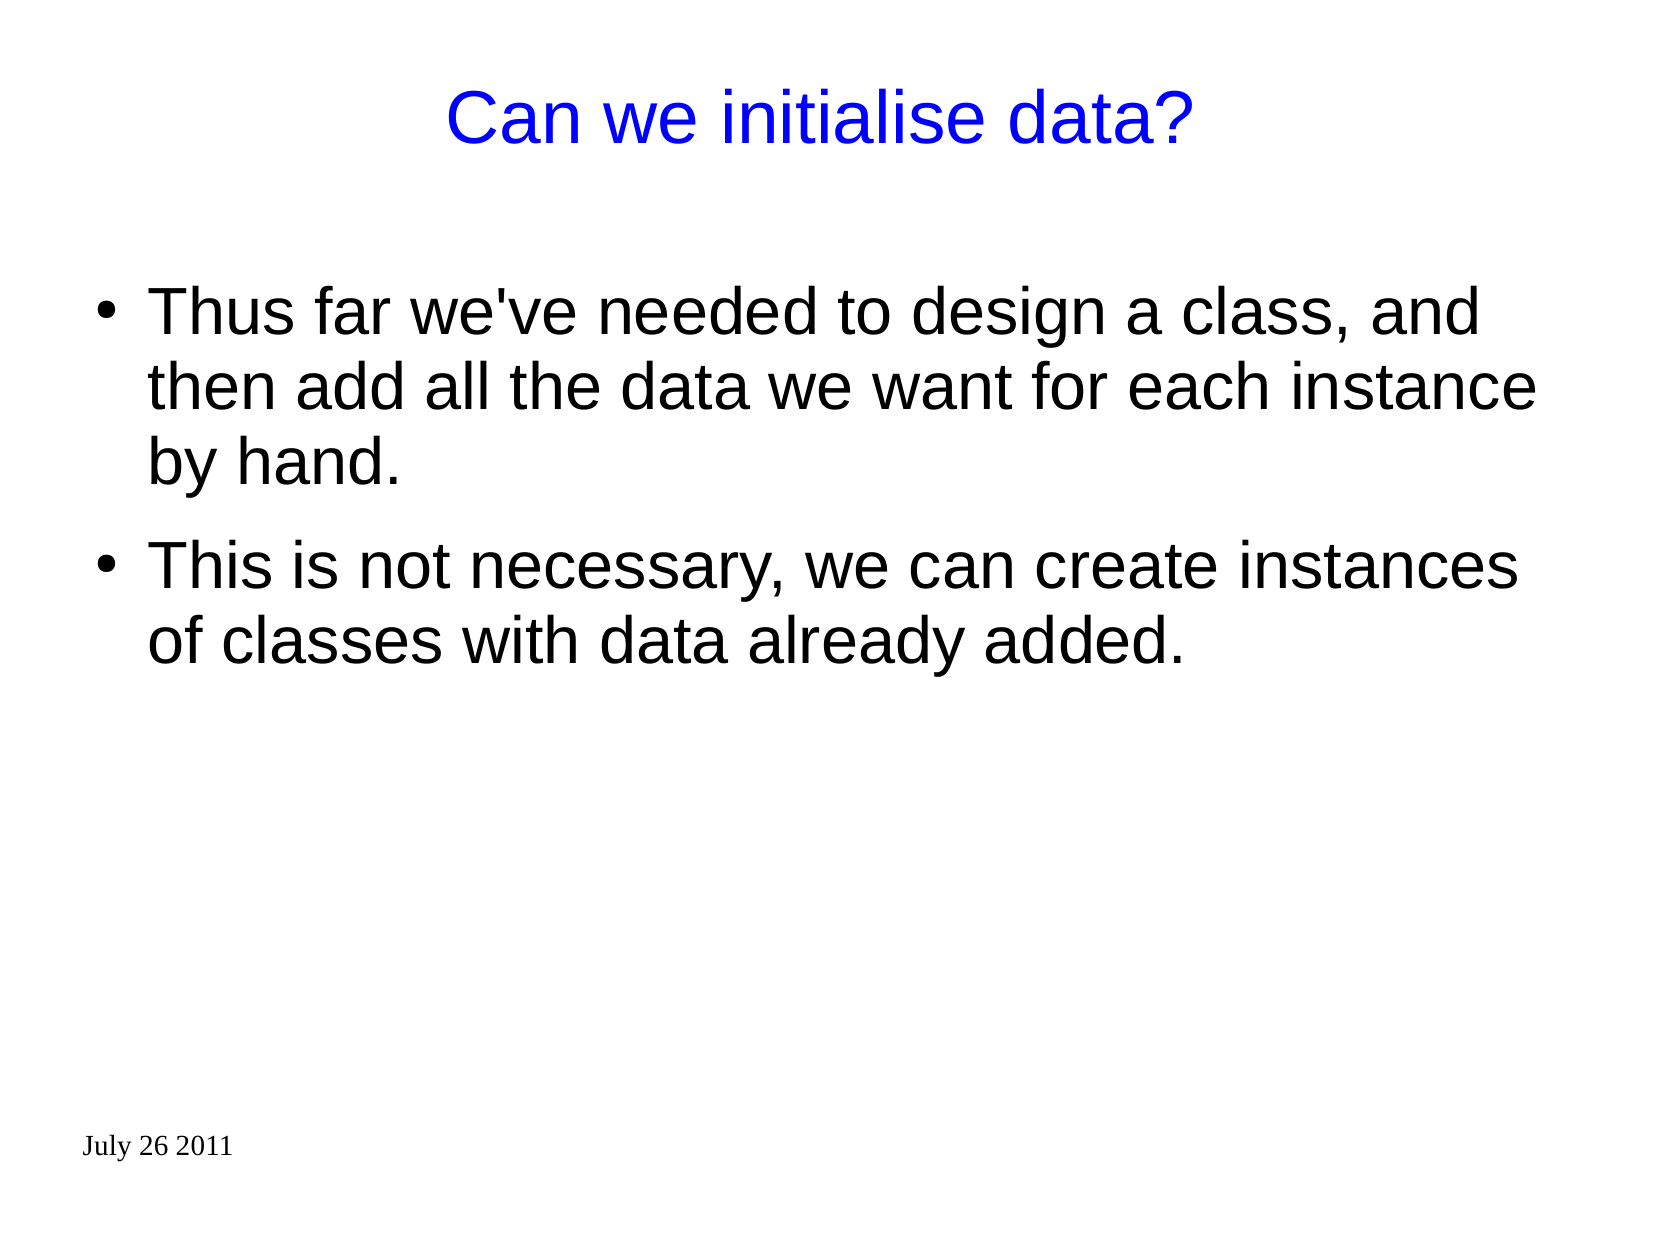

# Can we initialise data?
Thus far we've needed to design a class, and then add all the data we want for each instance by hand.
This is not necessary, we can create instances of classes with data already added.
July 26 2011